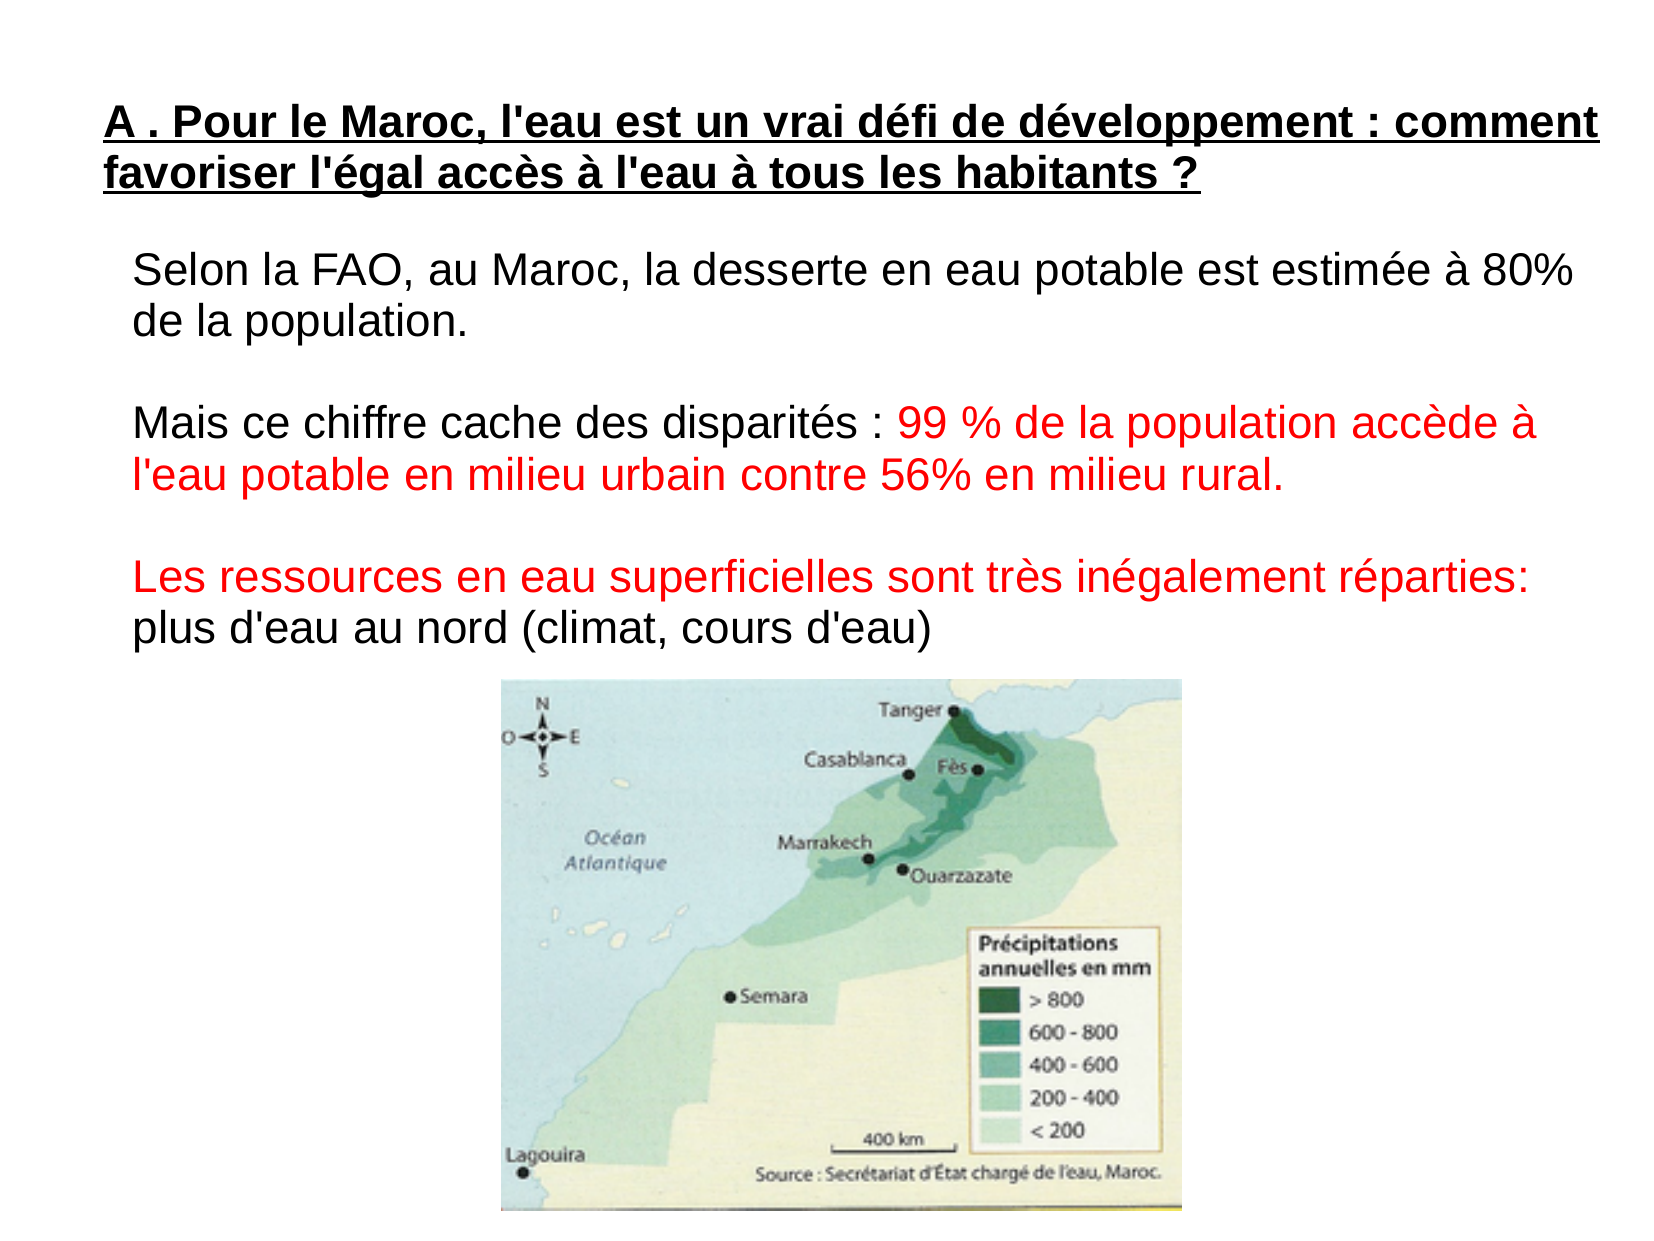

A . Pour le Maroc, l'eau est un vrai défi de développement : comment favoriser l'égal accès à l'eau à tous les habitants ?
Selon la FAO, au Maroc, la desserte en eau potable est estimée à 80%
de la population.
Mais ce chiffre cache des disparités : 99 % de la population accède à
l'eau potable en milieu urbain contre 56% en milieu rural.
Les ressources en eau superficielles sont très inégalement réparties: plus d'eau au nord (climat, cours d'eau)